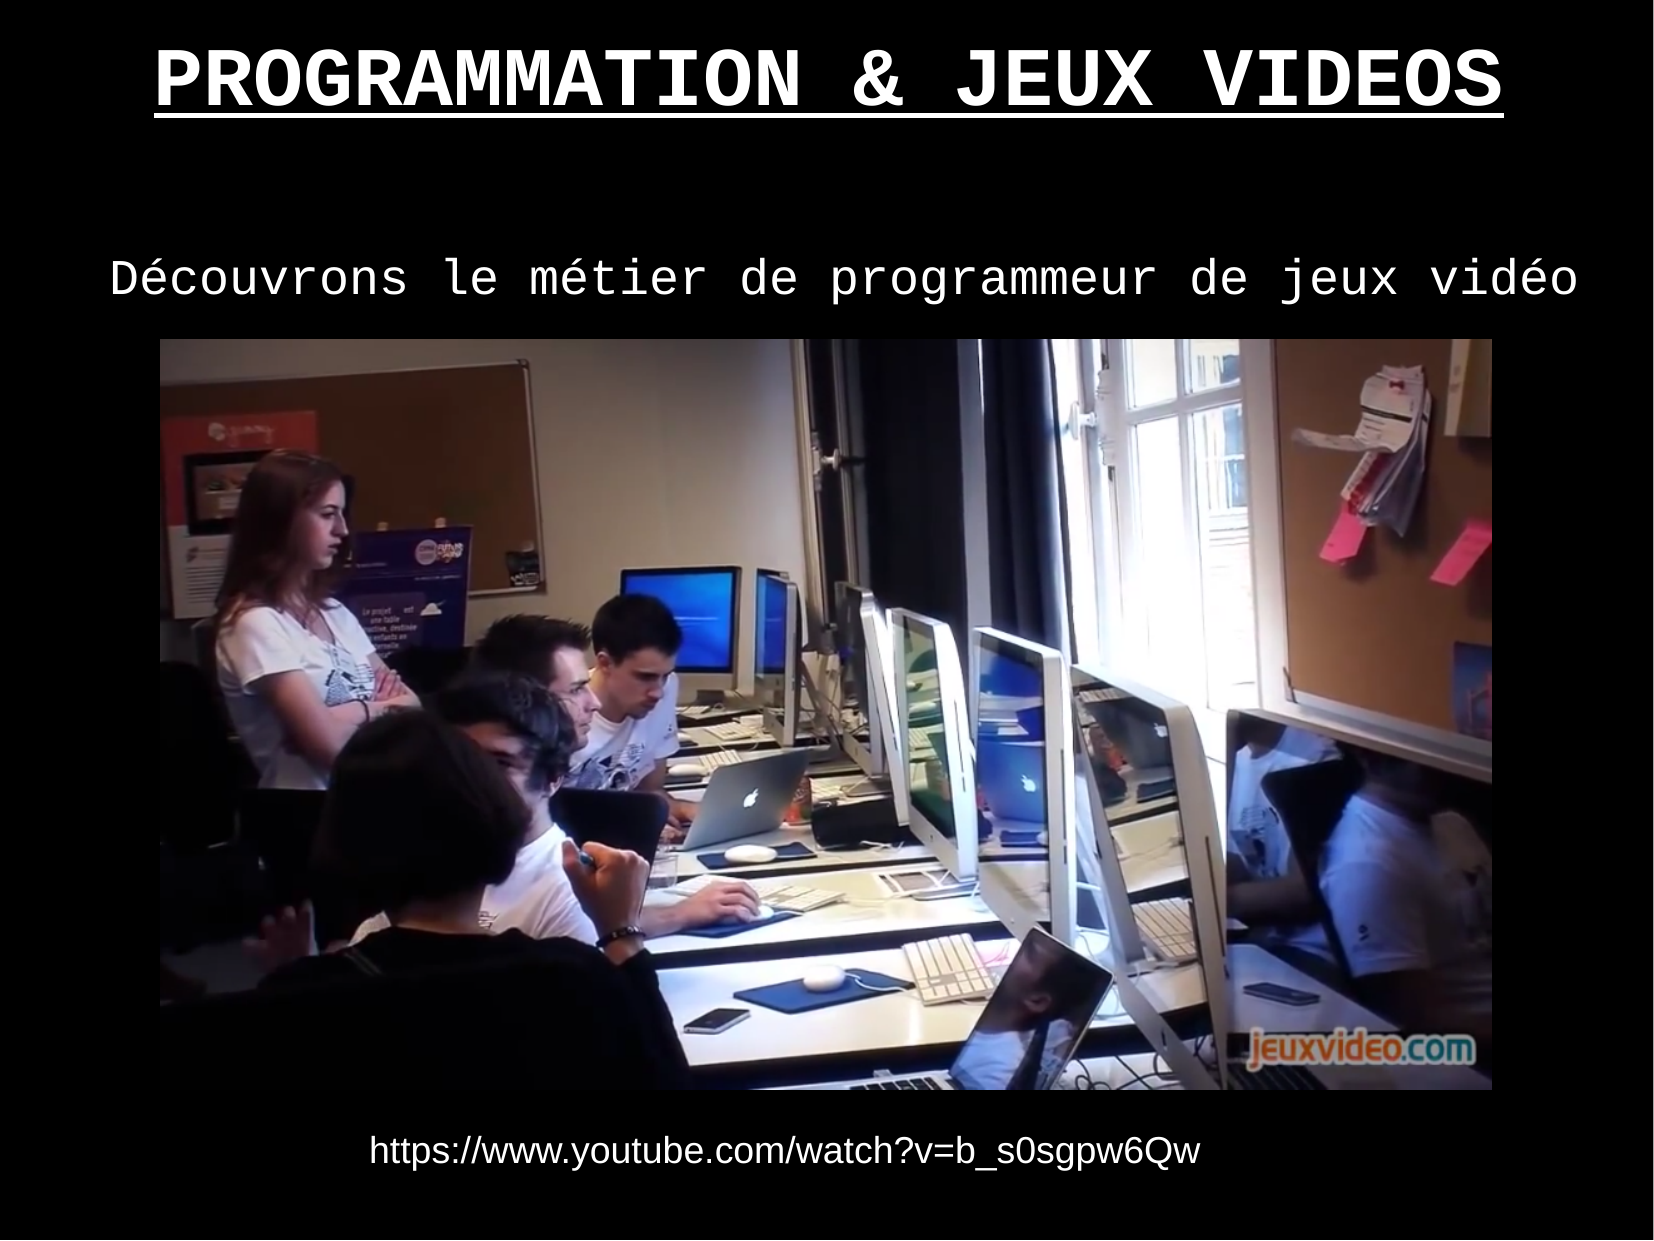

PROGRAMMATION & JEUX VIDEOS
Découvrons le métier de programmeur de jeux vidéo
https://www.youtube.com/watch?v=b_s0sgpw6Qw